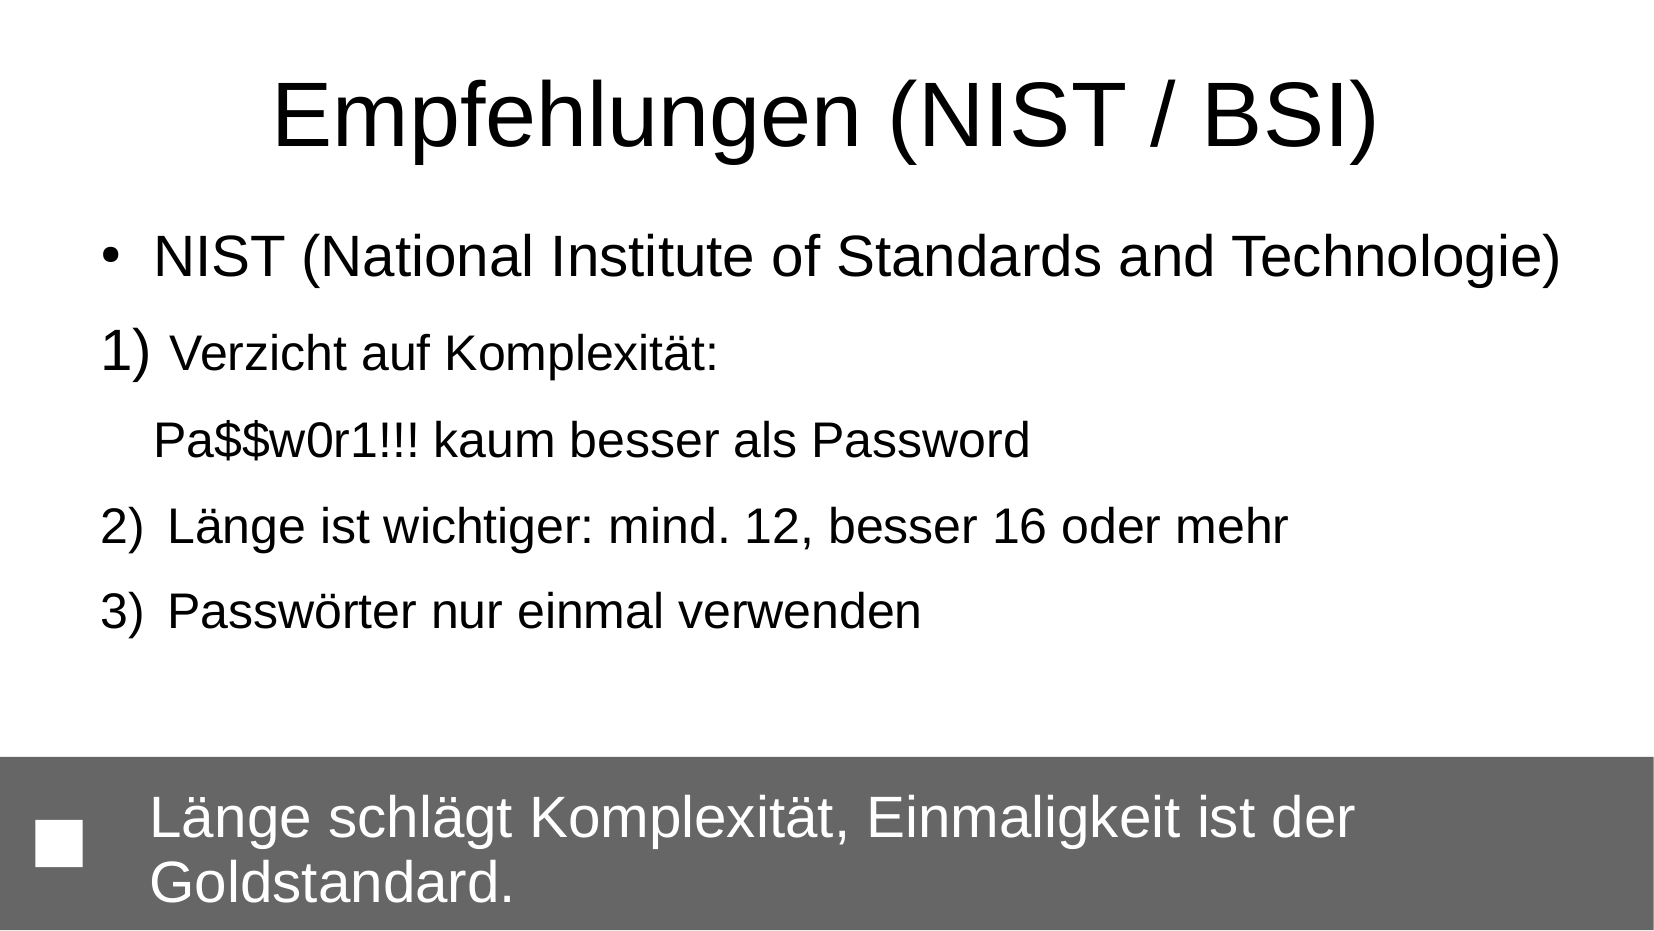

# Empfehlungen (NIST / BSI)
NIST (National Institute of Standards and Technologie)
 Verzicht auf Komplexität:
Pa$$w0r1!!! kaum besser als Password
 Länge ist wichtiger: mind. 12, besser 16 oder mehr
 Passwörter nur einmal verwenden
Länge schlägt Komplexität, Einmaligkeit ist der Goldstandard.